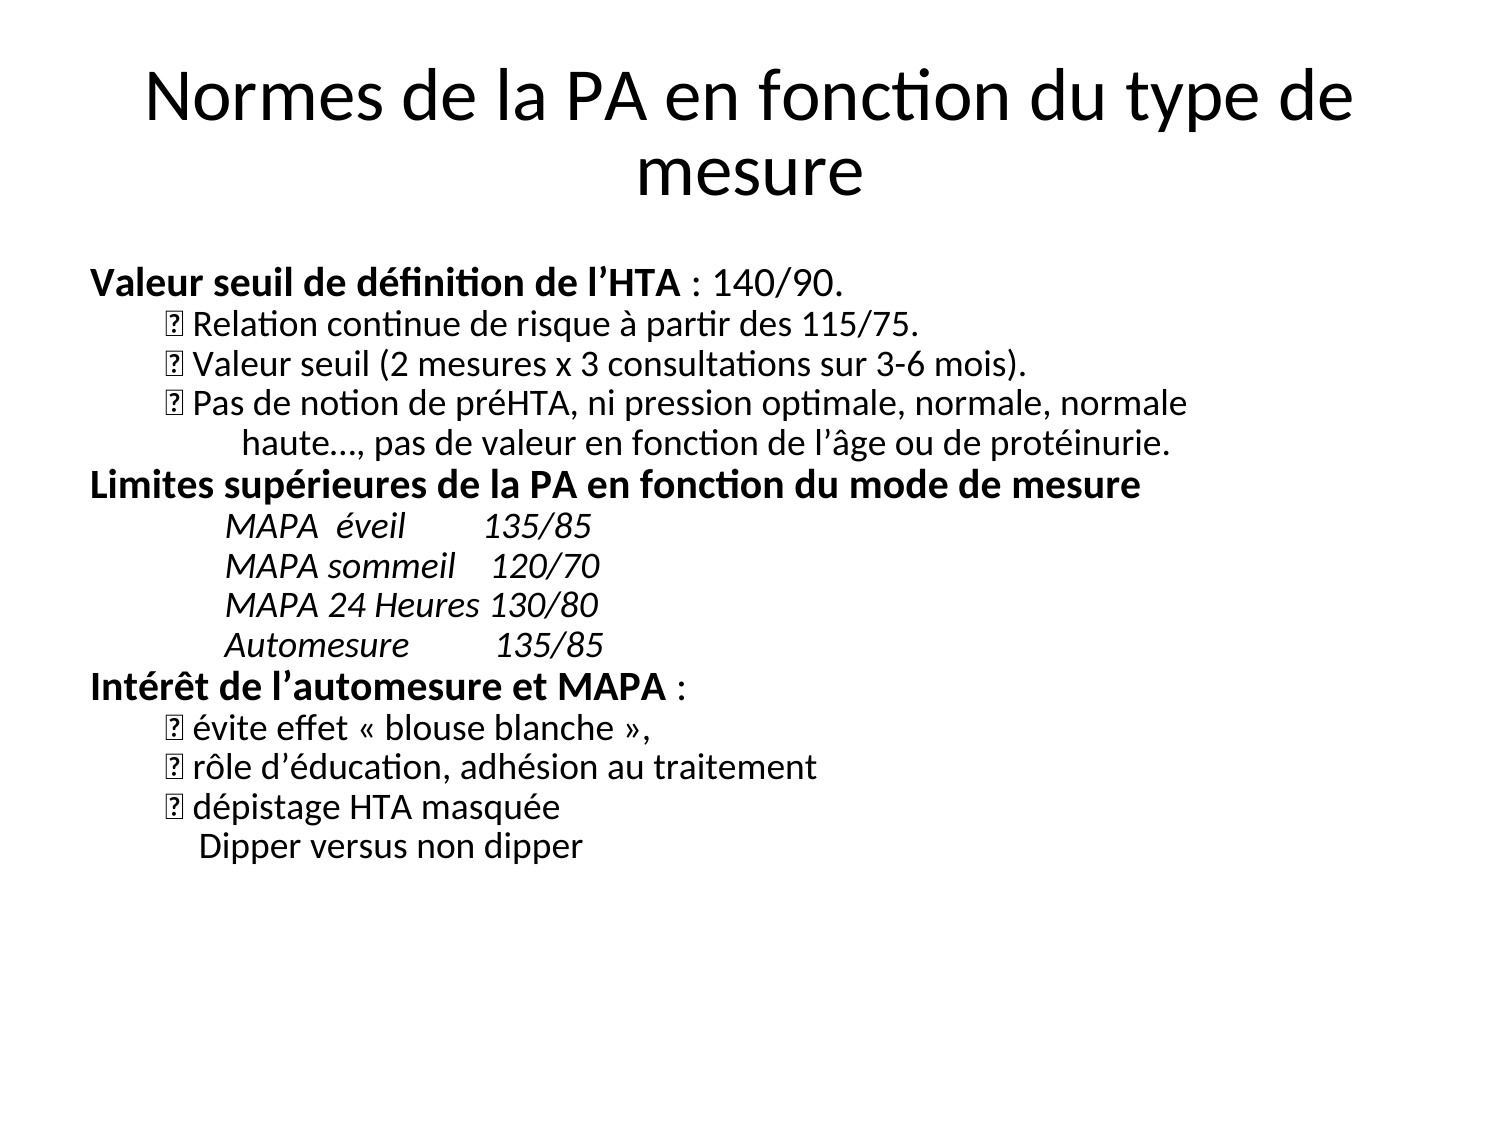

# Normes de la PA en fonction du type de mesure
Valeur seuil de définition de l’HTA : 140/90.
􀂾 Relation continue de risque à partir des 115/75.
􀂾 Valeur seuil (2 mesures x 3 consultations sur 3-6 mois).
􀂾 Pas de notion de préHTA, ni pression optimale, normale, normale
 haute…, pas de valeur en fonction de l’âge ou de protéinurie.
Limites supérieures de la PA en fonction du mode de mesure
 MAPA éveil 135/85
 MAPA sommeil 120/70
 MAPA 24 Heures 130/80
 Automesure 135/85
Intérêt de l’automesure et MAPA :
􀂾 évite effet « blouse blanche »,
􀂾 rôle d’éducation, adhésion au traitement
􀂾 dépistage HTA masquée
 Dipper versus non dipper